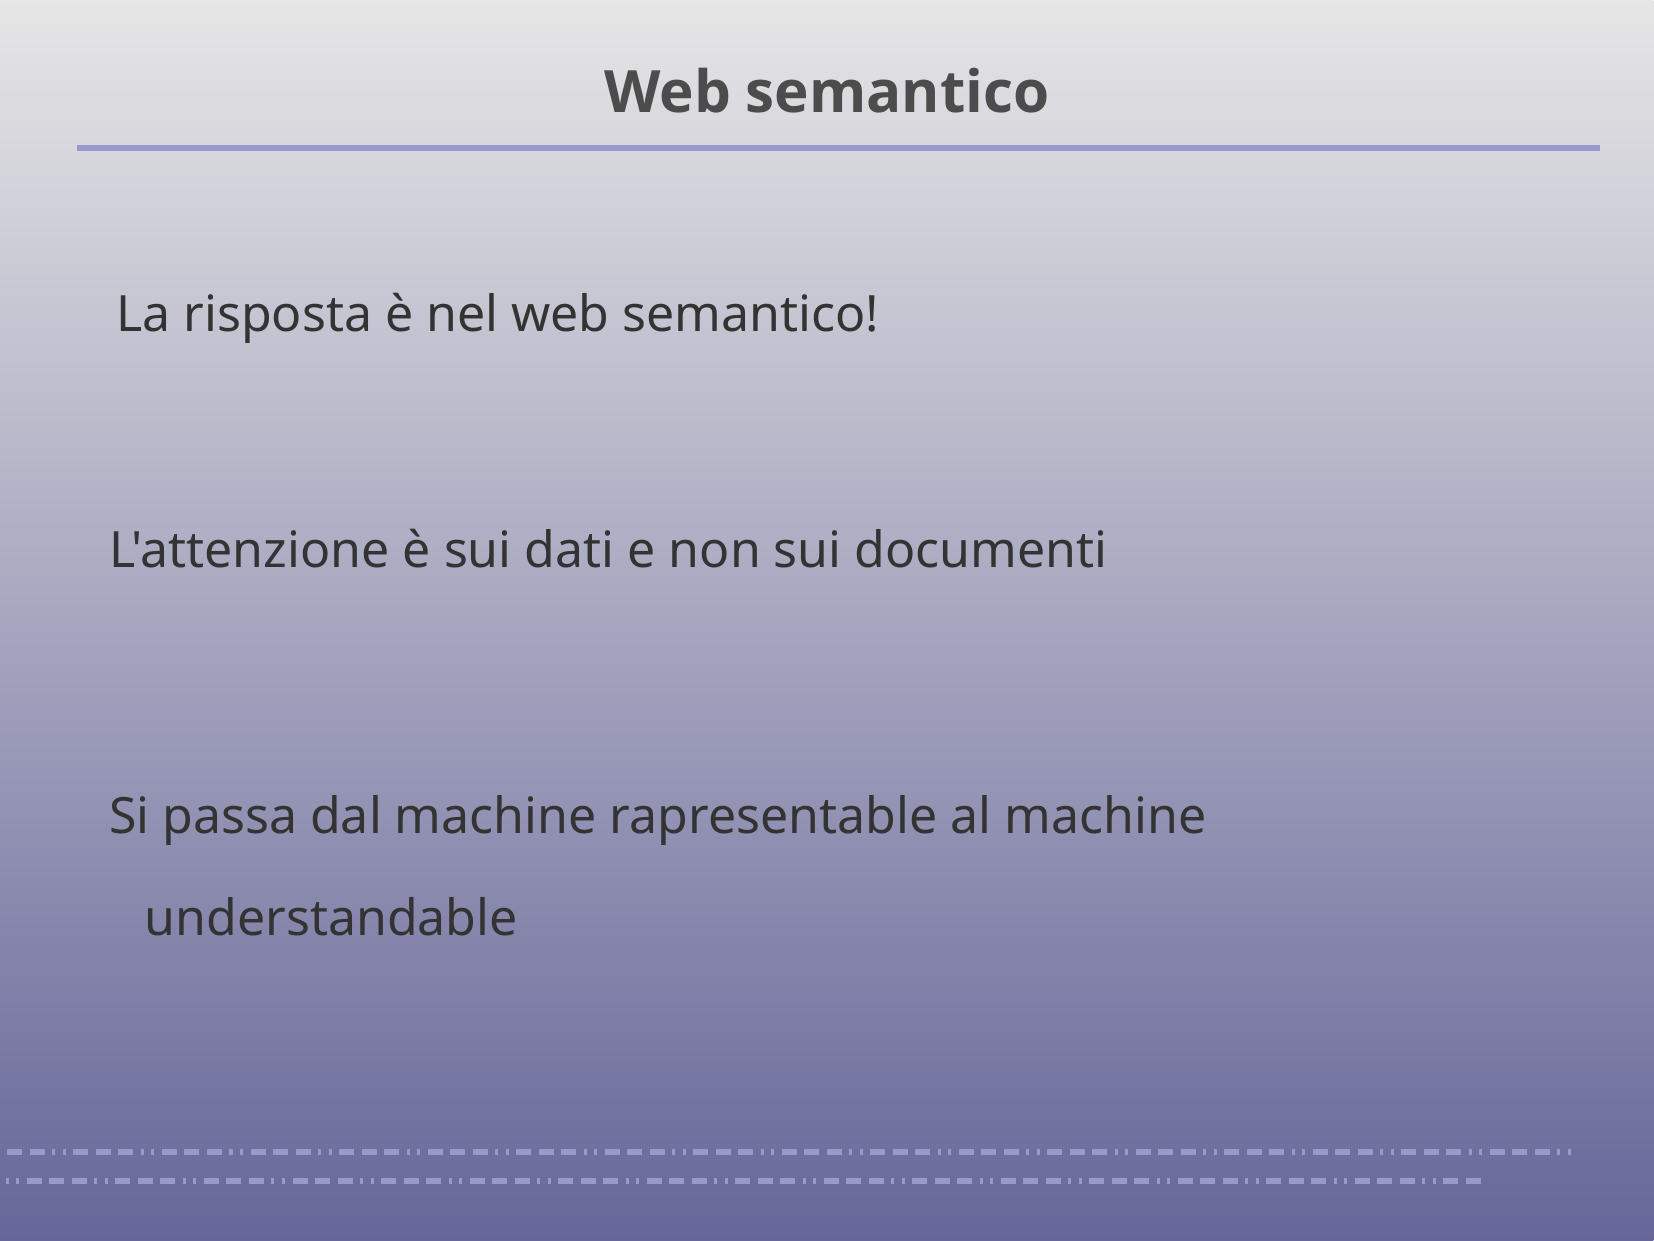

Web semantico
 La risposta è nel web semantico!
L'attenzione è sui dati e non sui documenti
Si passa dal machine rapresentable al machine understandable